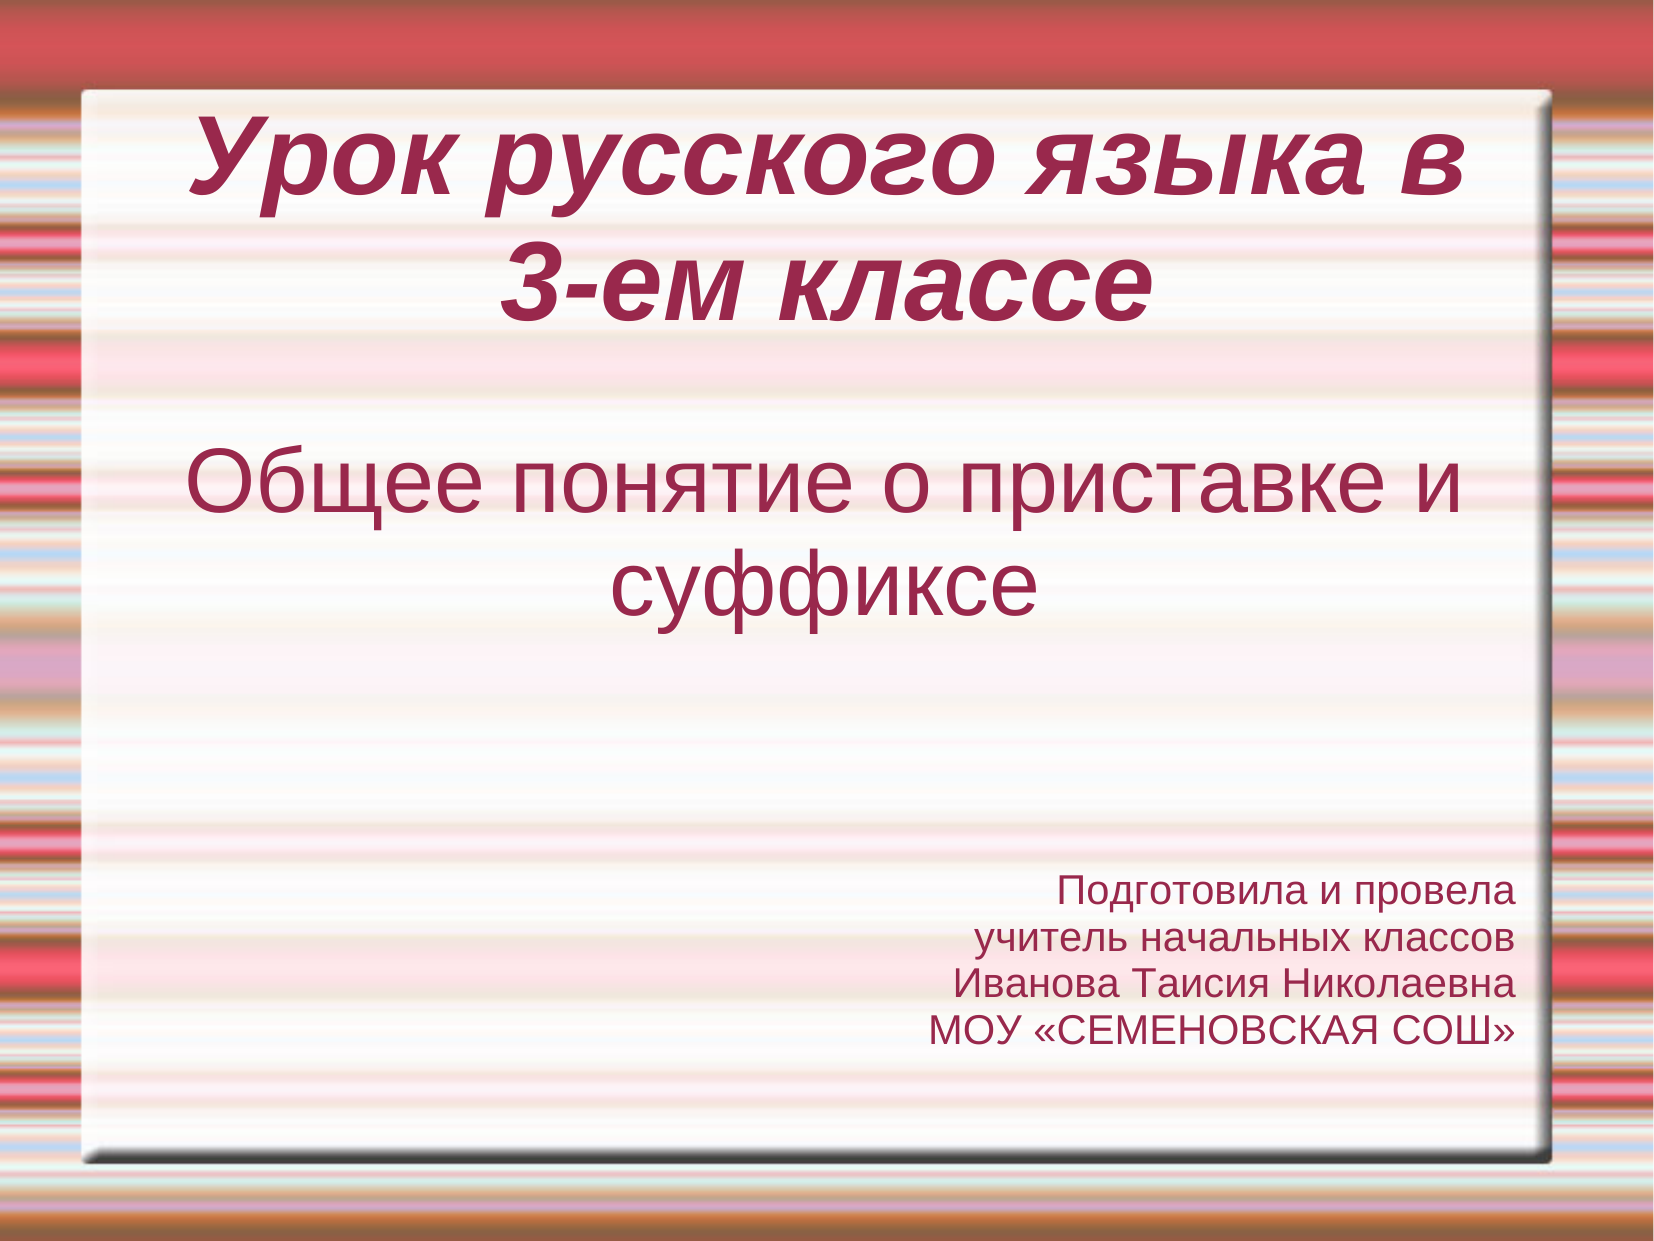

# Урок русского языка в 3-ем классе
Общее понятие о приставке и суффиксе
Подготовила и провела
 учитель начальных классов
 Иванова Таисия Николаевна
МОУ «СЕМЕНОВСКАЯ СОШ»